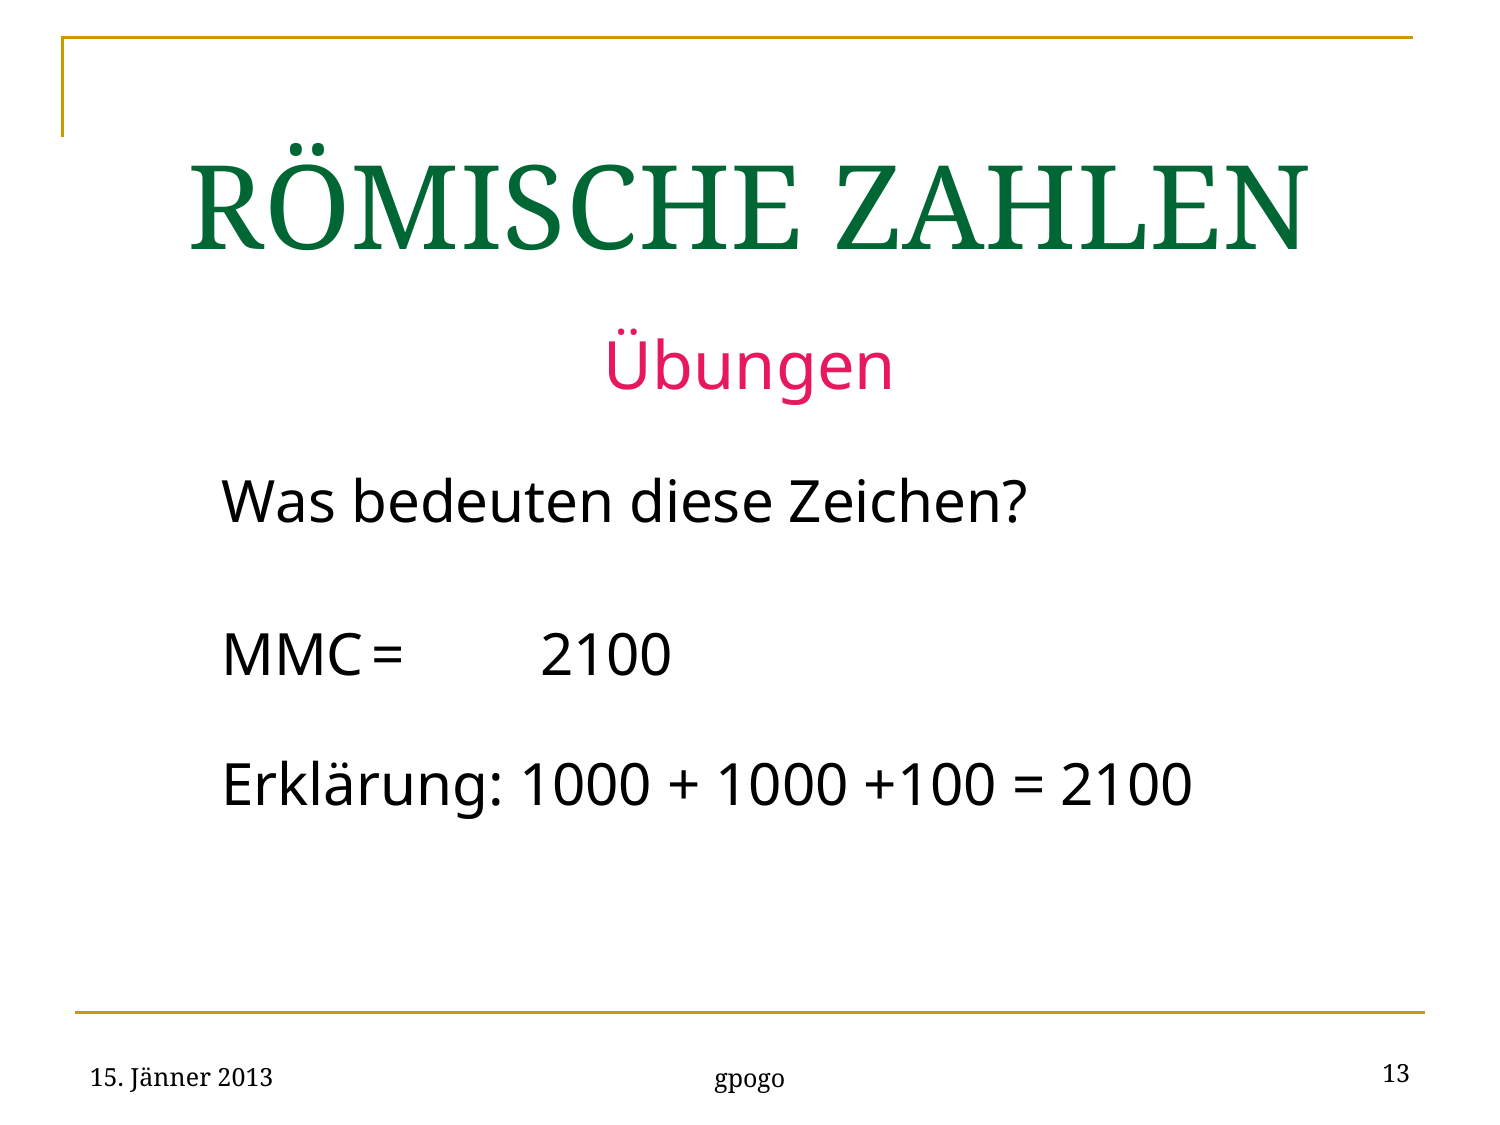

# RÖMISCHE ZAHLEN
Übungen
Was bedeuten diese Zeichen?
MMC	=
2100
Erklärung: 1000 + 1000 +100 = 2100
15. Jänner 2013
gpogo